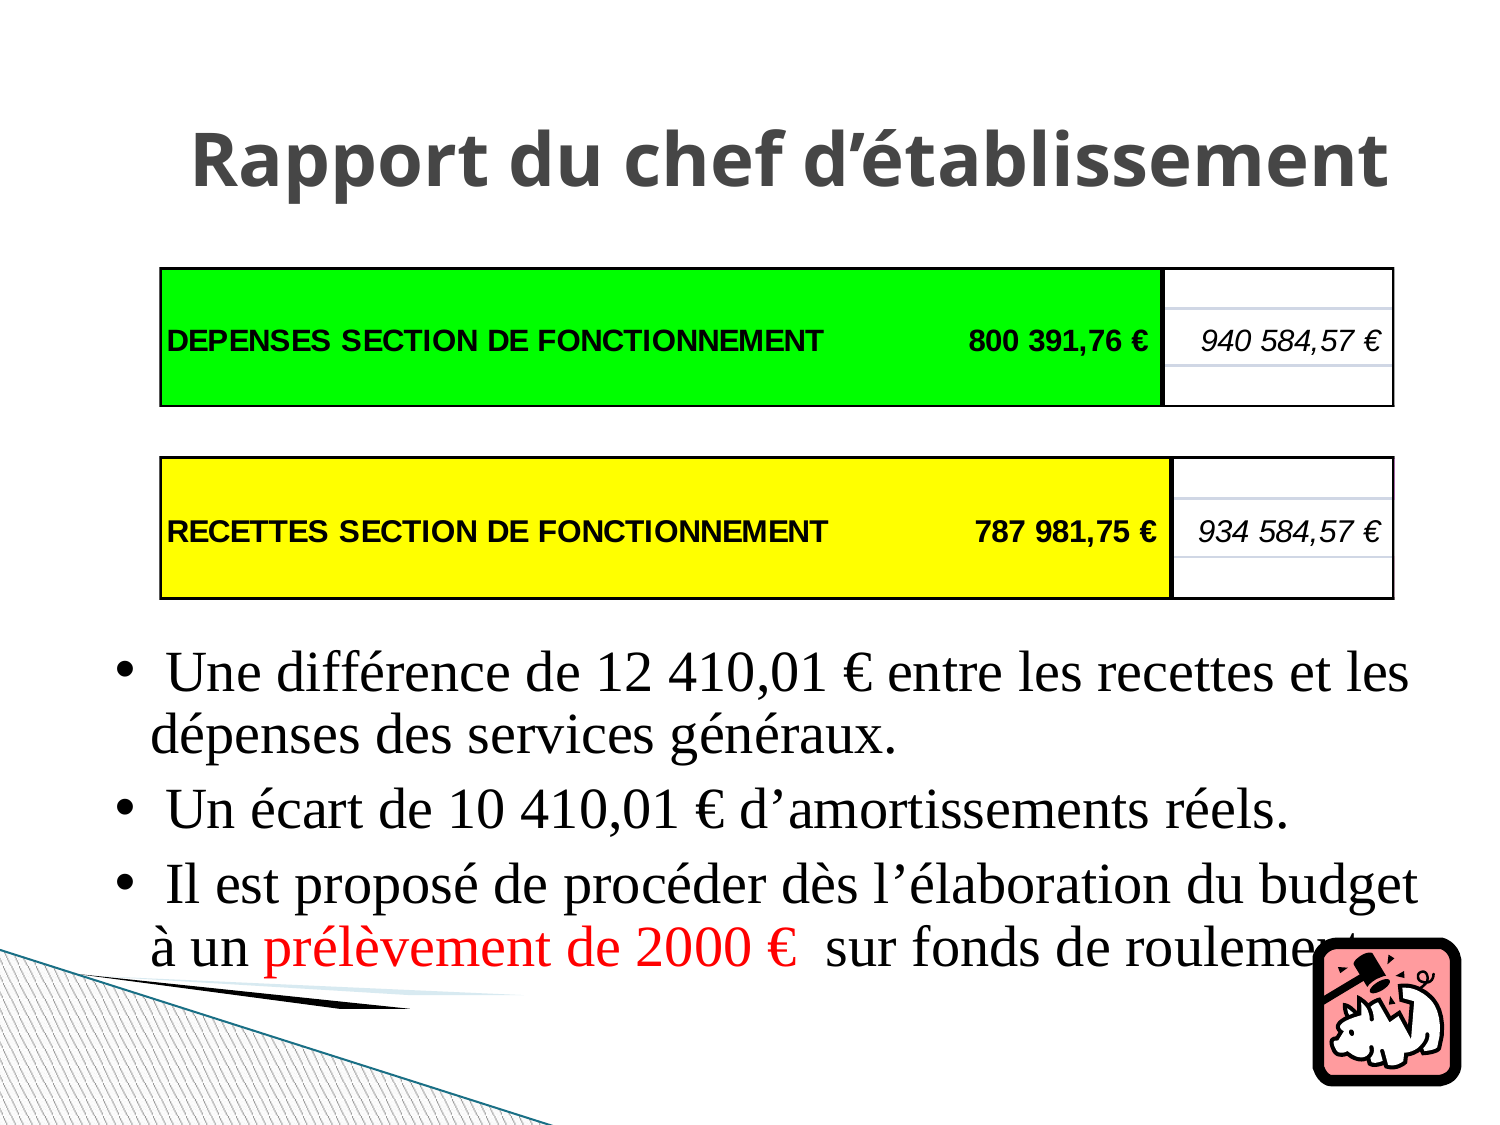

# Rapport du chef d’établissement
 Une différence de 12 410,01 € entre les recettes et les dépenses des services généraux.
 Un écart de 10 410,01 € d’amortissements réels.
 Il est proposé de procéder dès l’élaboration du budget à un prélèvement de 2000 € sur fonds de roulement.